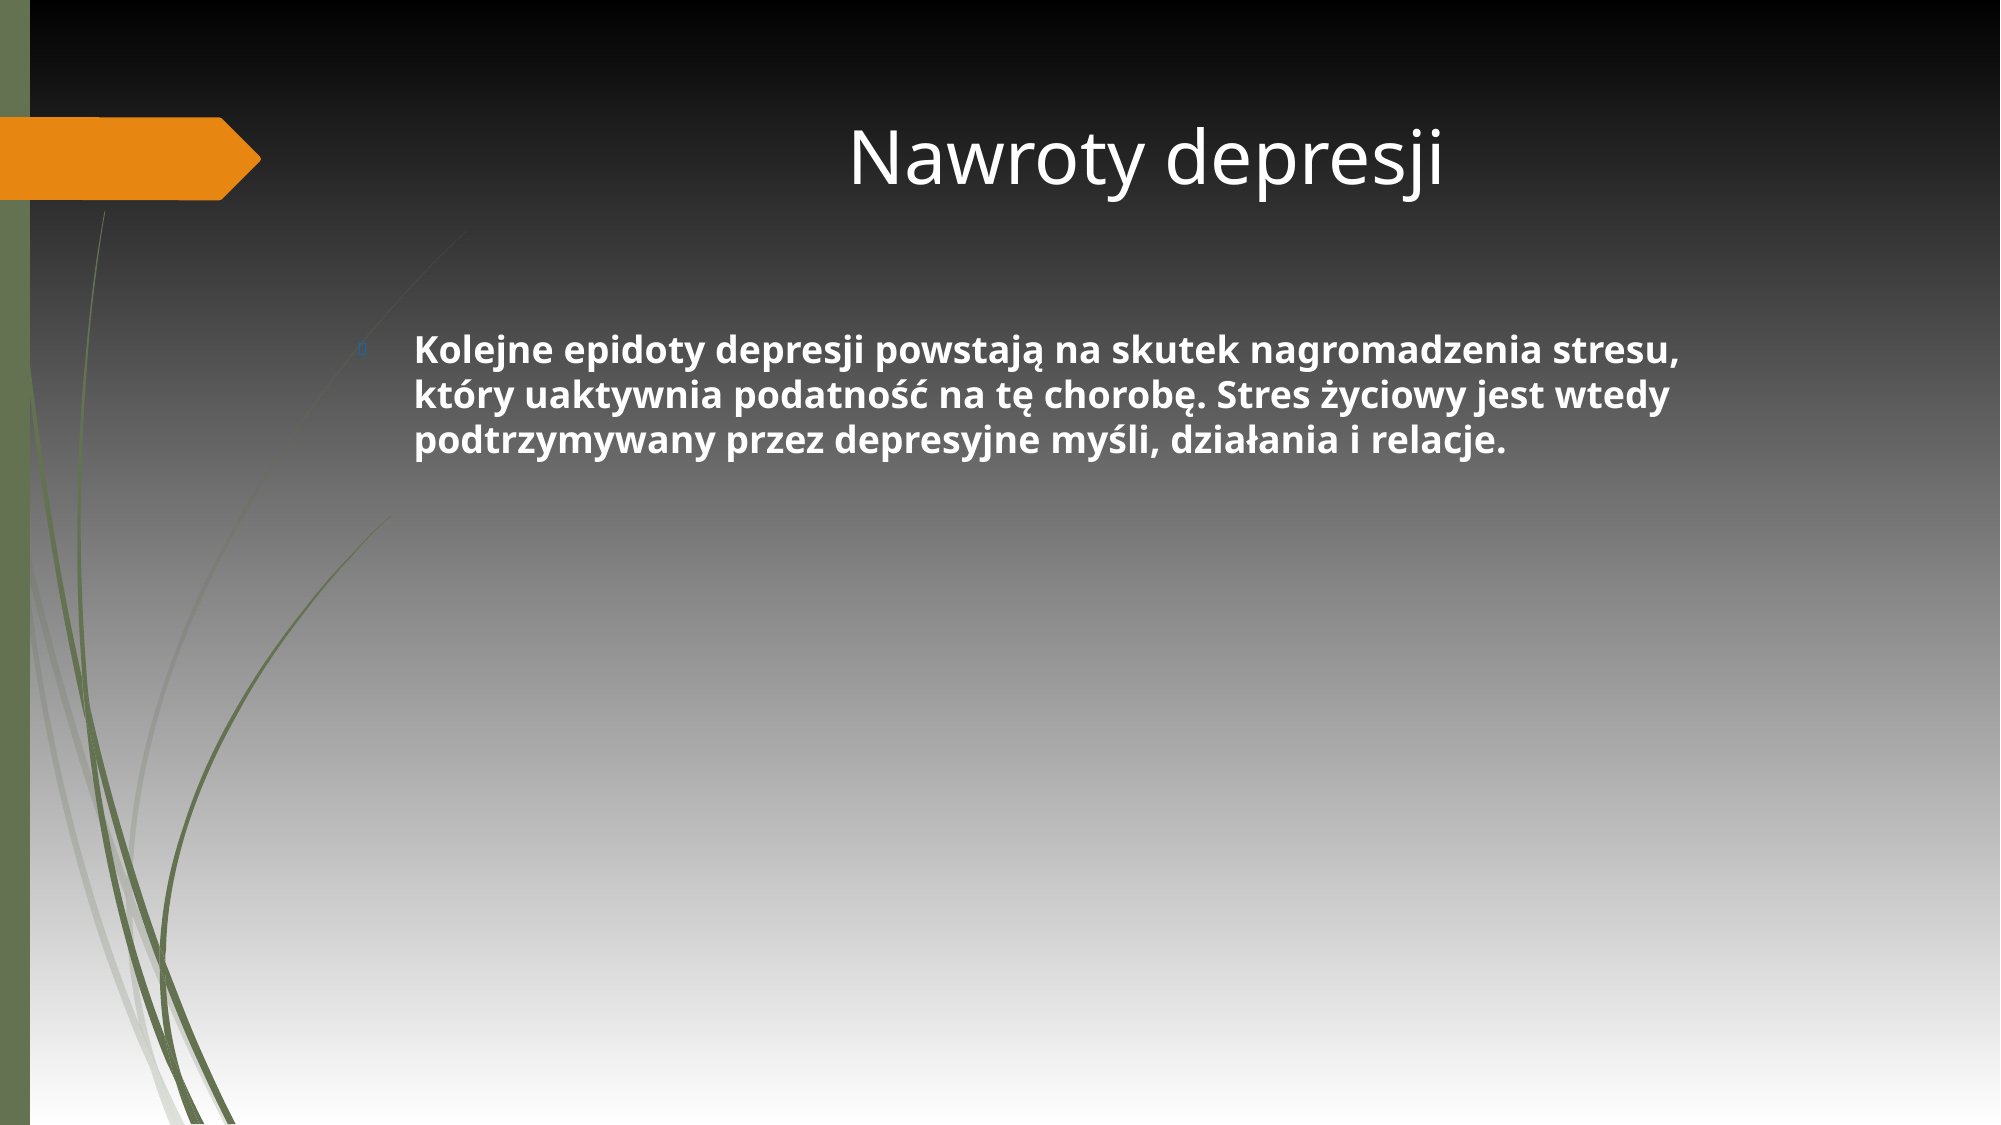

# Nawroty depresji
Kolejne epidoty depresji powstają na skutek nagromadzenia stresu, który uaktywnia podatność na tę chorobę. Stres życiowy jest wtedy podtrzymywany przez depresyjne myśli, działania i relacje.